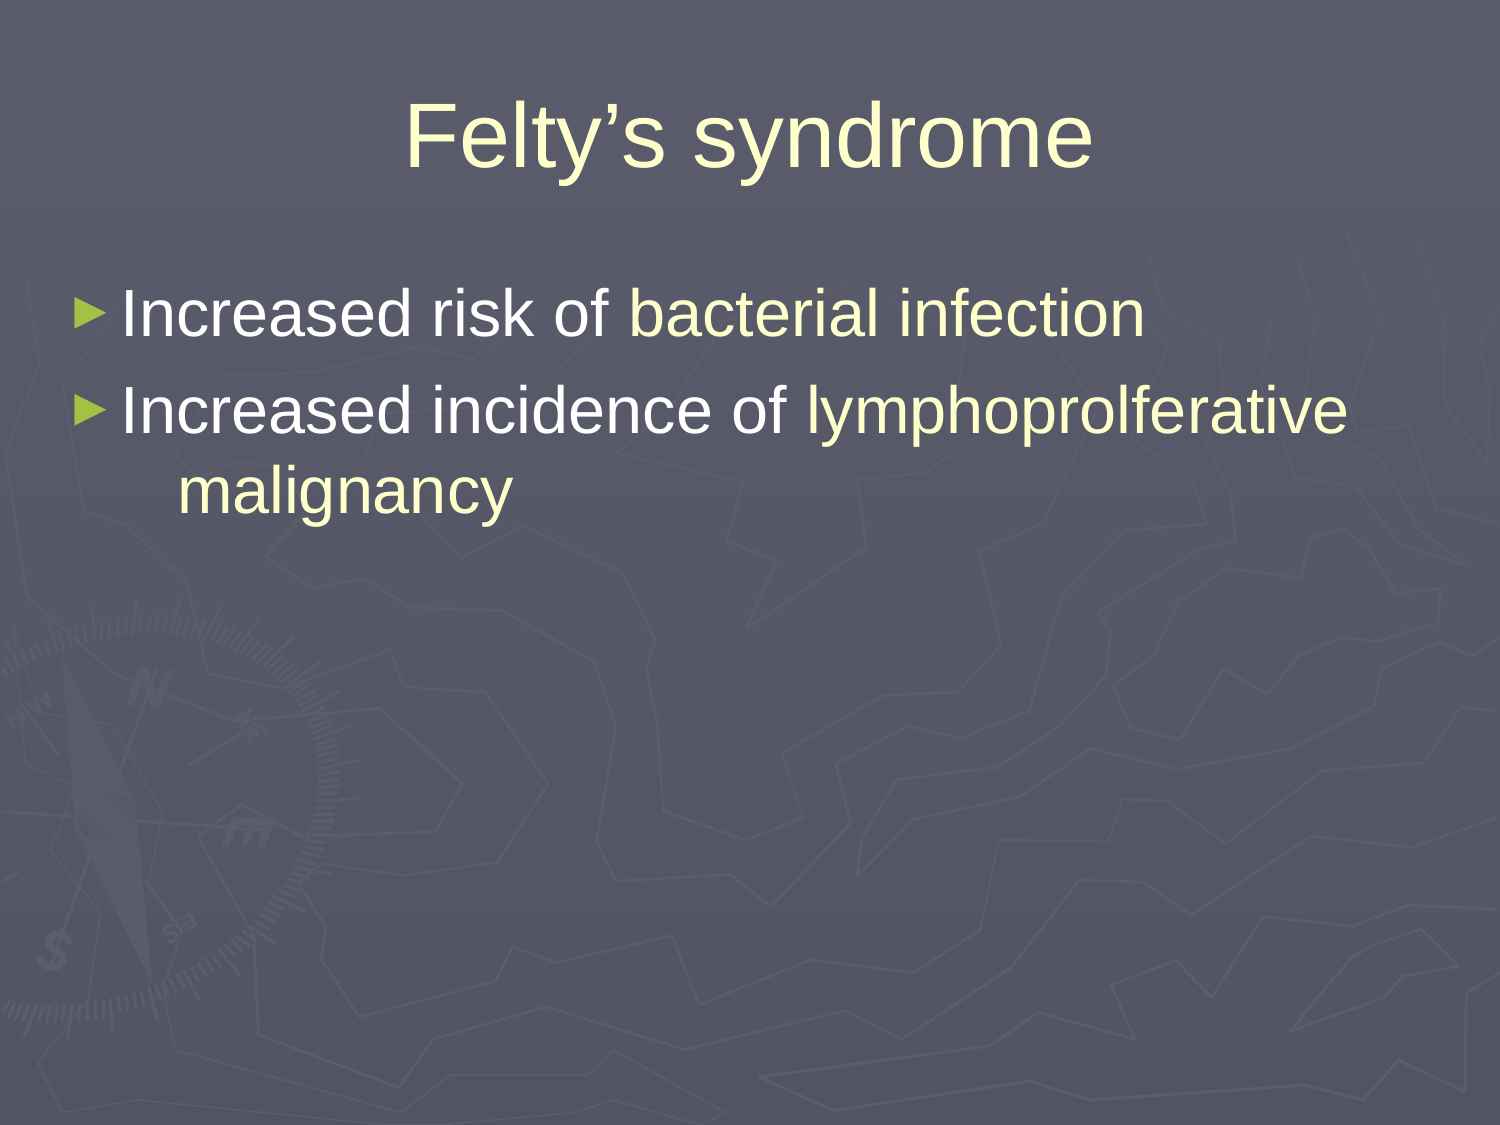

# Felty’s syndrome
Increased risk of bacterial infection
Increased incidence of lymphoprolferative malignancy